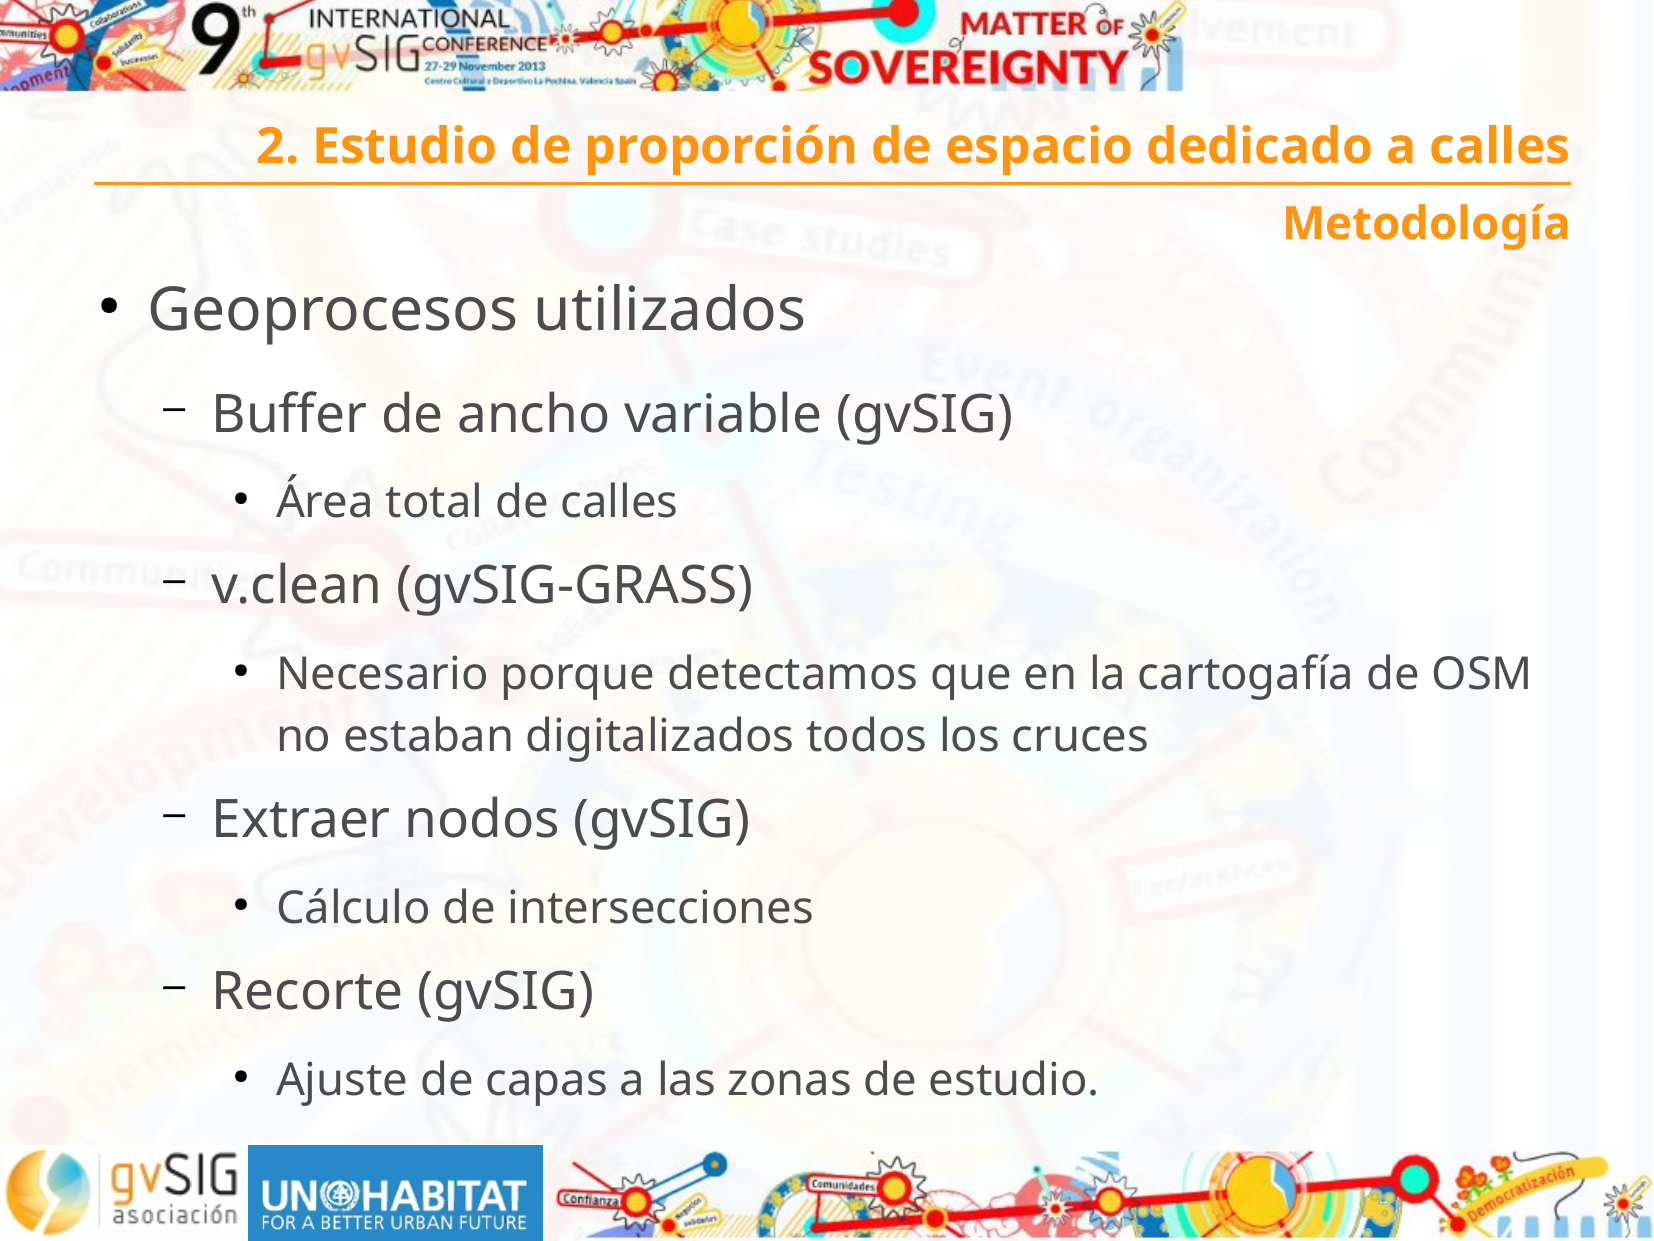

# 2. Estudio de proporción de espacio dedicado a calles
Metodología
Geoprocesos utilizados
Buffer de ancho variable (gvSIG)
Área total de calles
v.clean (gvSIG-GRASS)
Necesario porque detectamos que en la cartogafía de OSM no estaban digitalizados todos los cruces
Extraer nodos (gvSIG)
Cálculo de intersecciones
Recorte (gvSIG)
Ajuste de capas a las zonas de estudio.